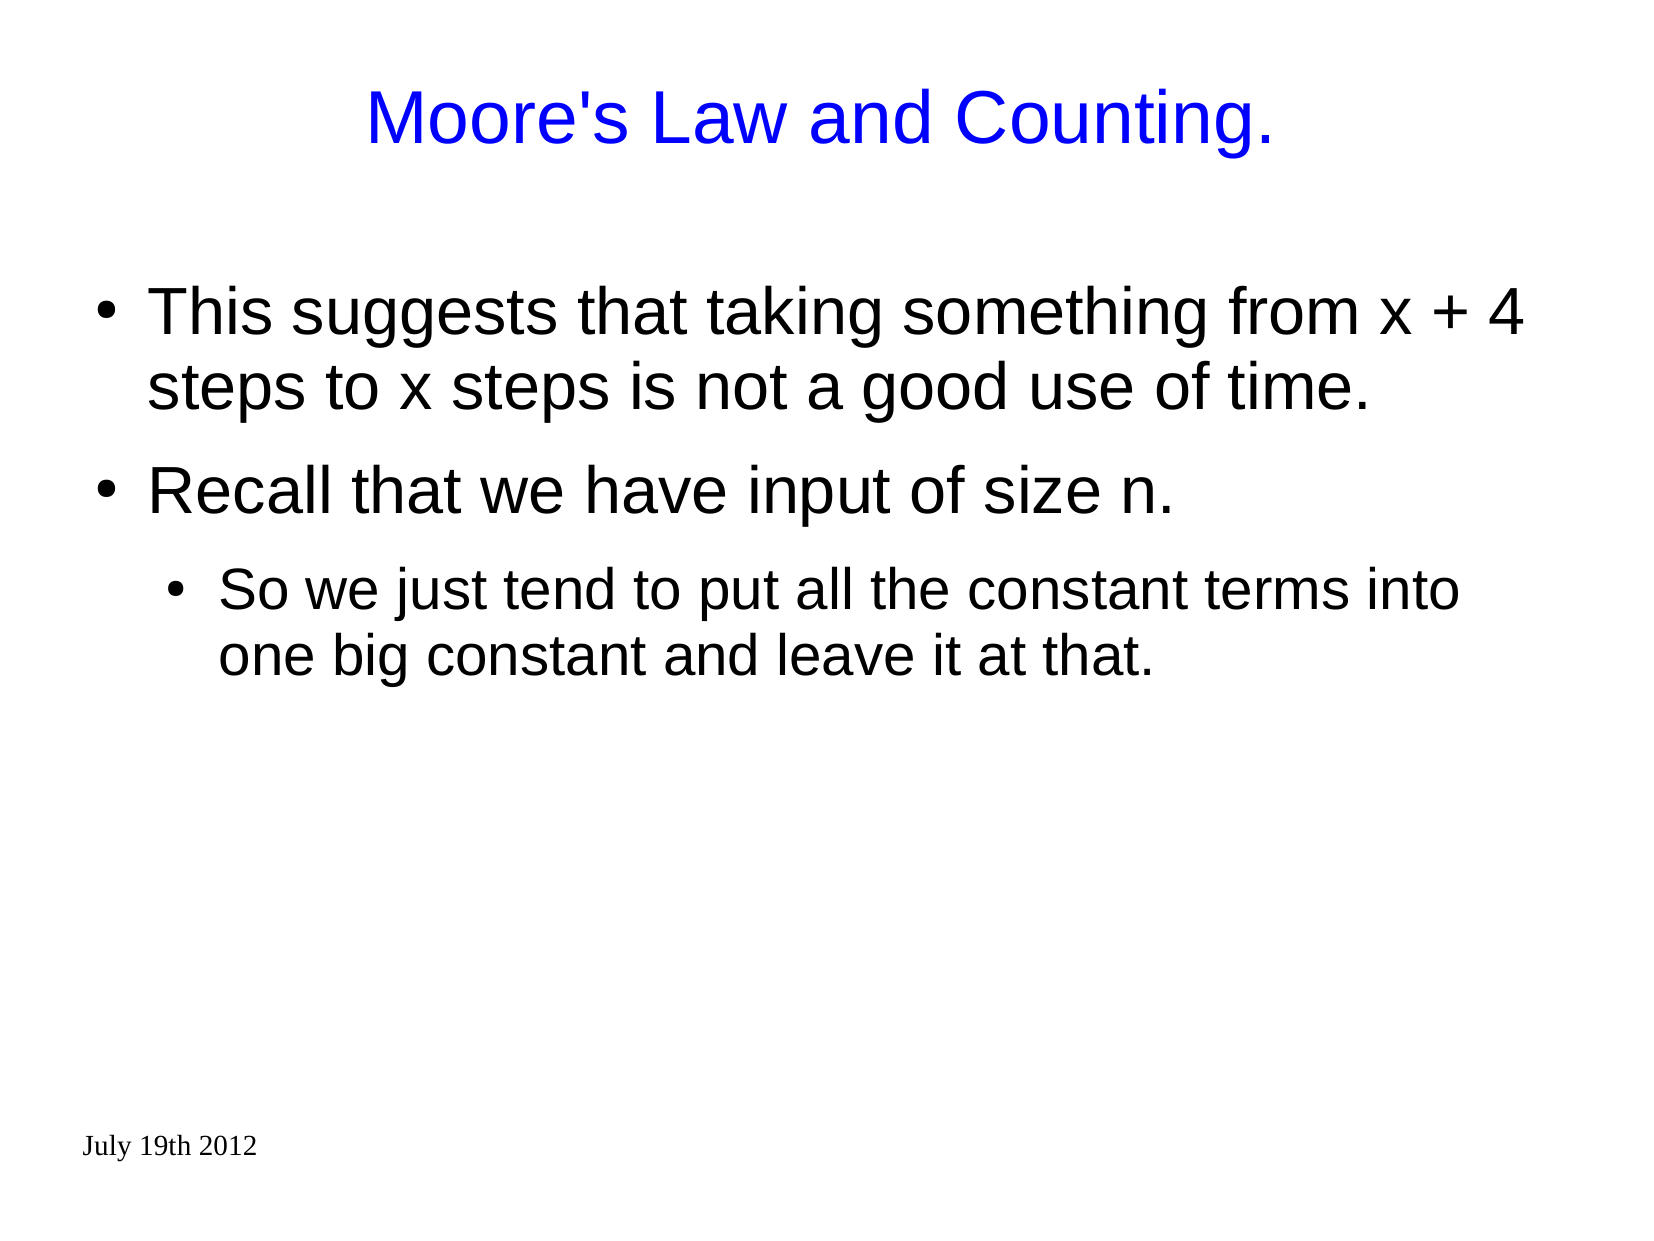

# Moore's Law and Counting.
This suggests that taking something from x + 4 steps to x steps is not a good use of time.
Recall that we have input of size n.
So we just tend to put all the constant terms into one big constant and leave it at that.
July 19th 2012